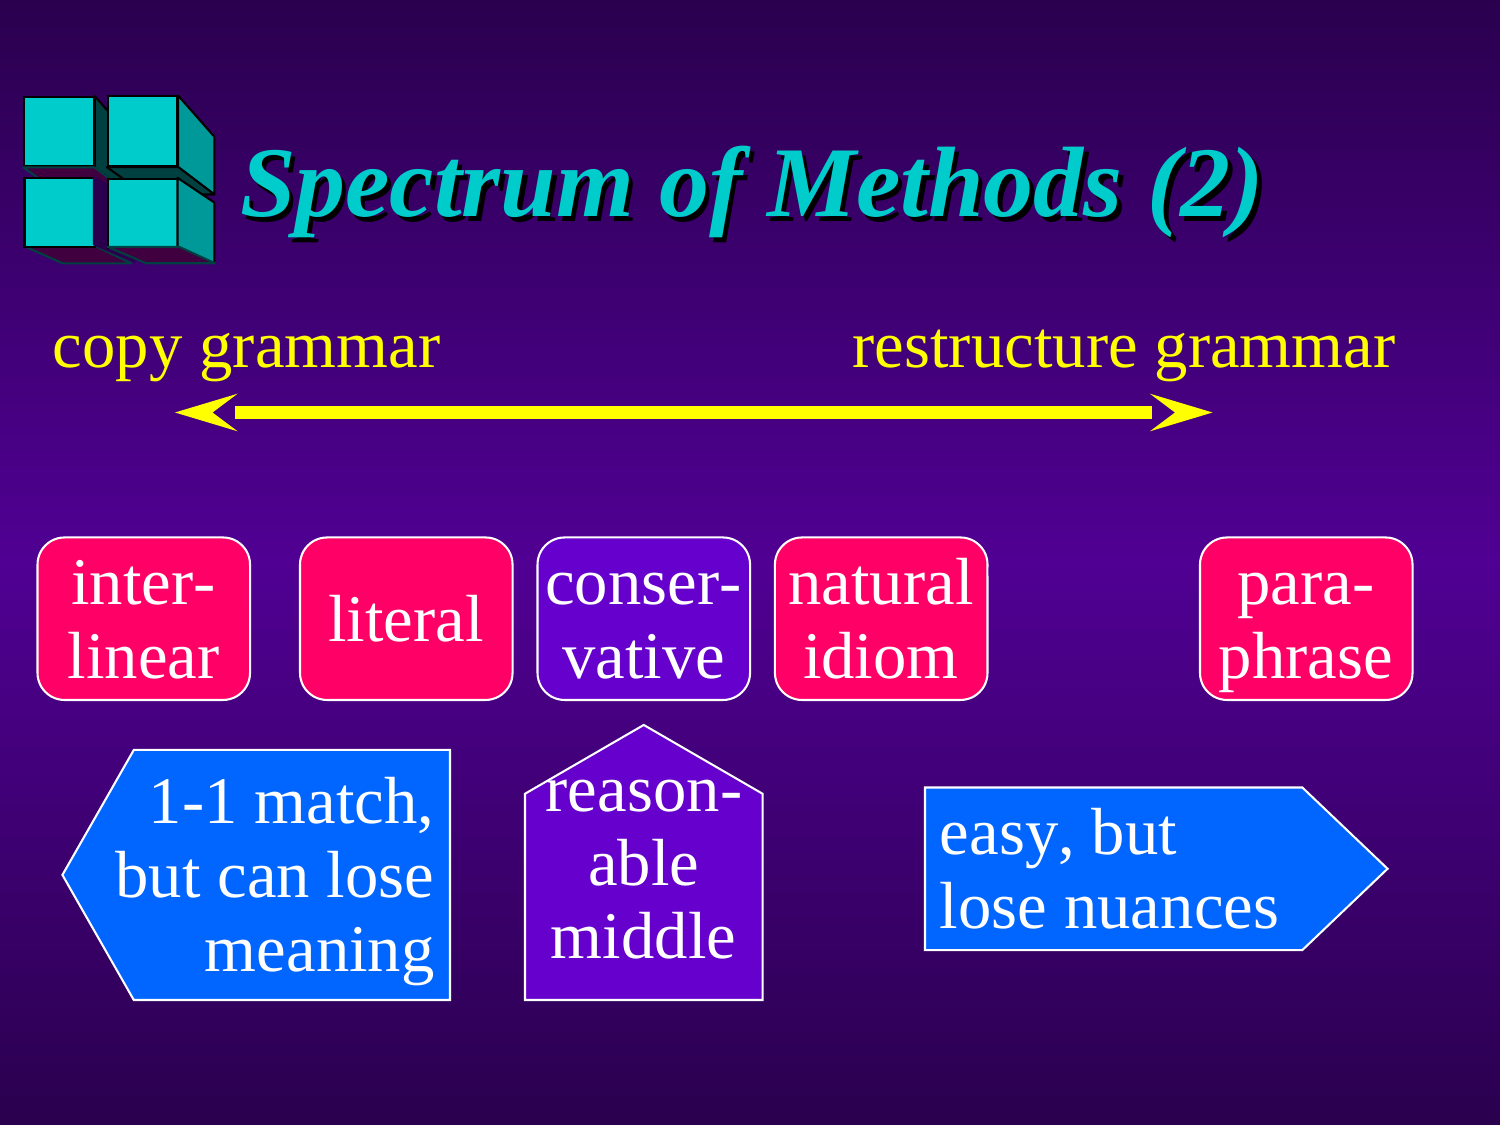

# Spectrum of Methods (2)
copy grammar
restructure grammar
inter-
linear
literal
conser-
vative
natural
idiom
para-
phrase
reason-
able
middle
1-1 match,
but can lose
 meaning
easy, but
lose nuances